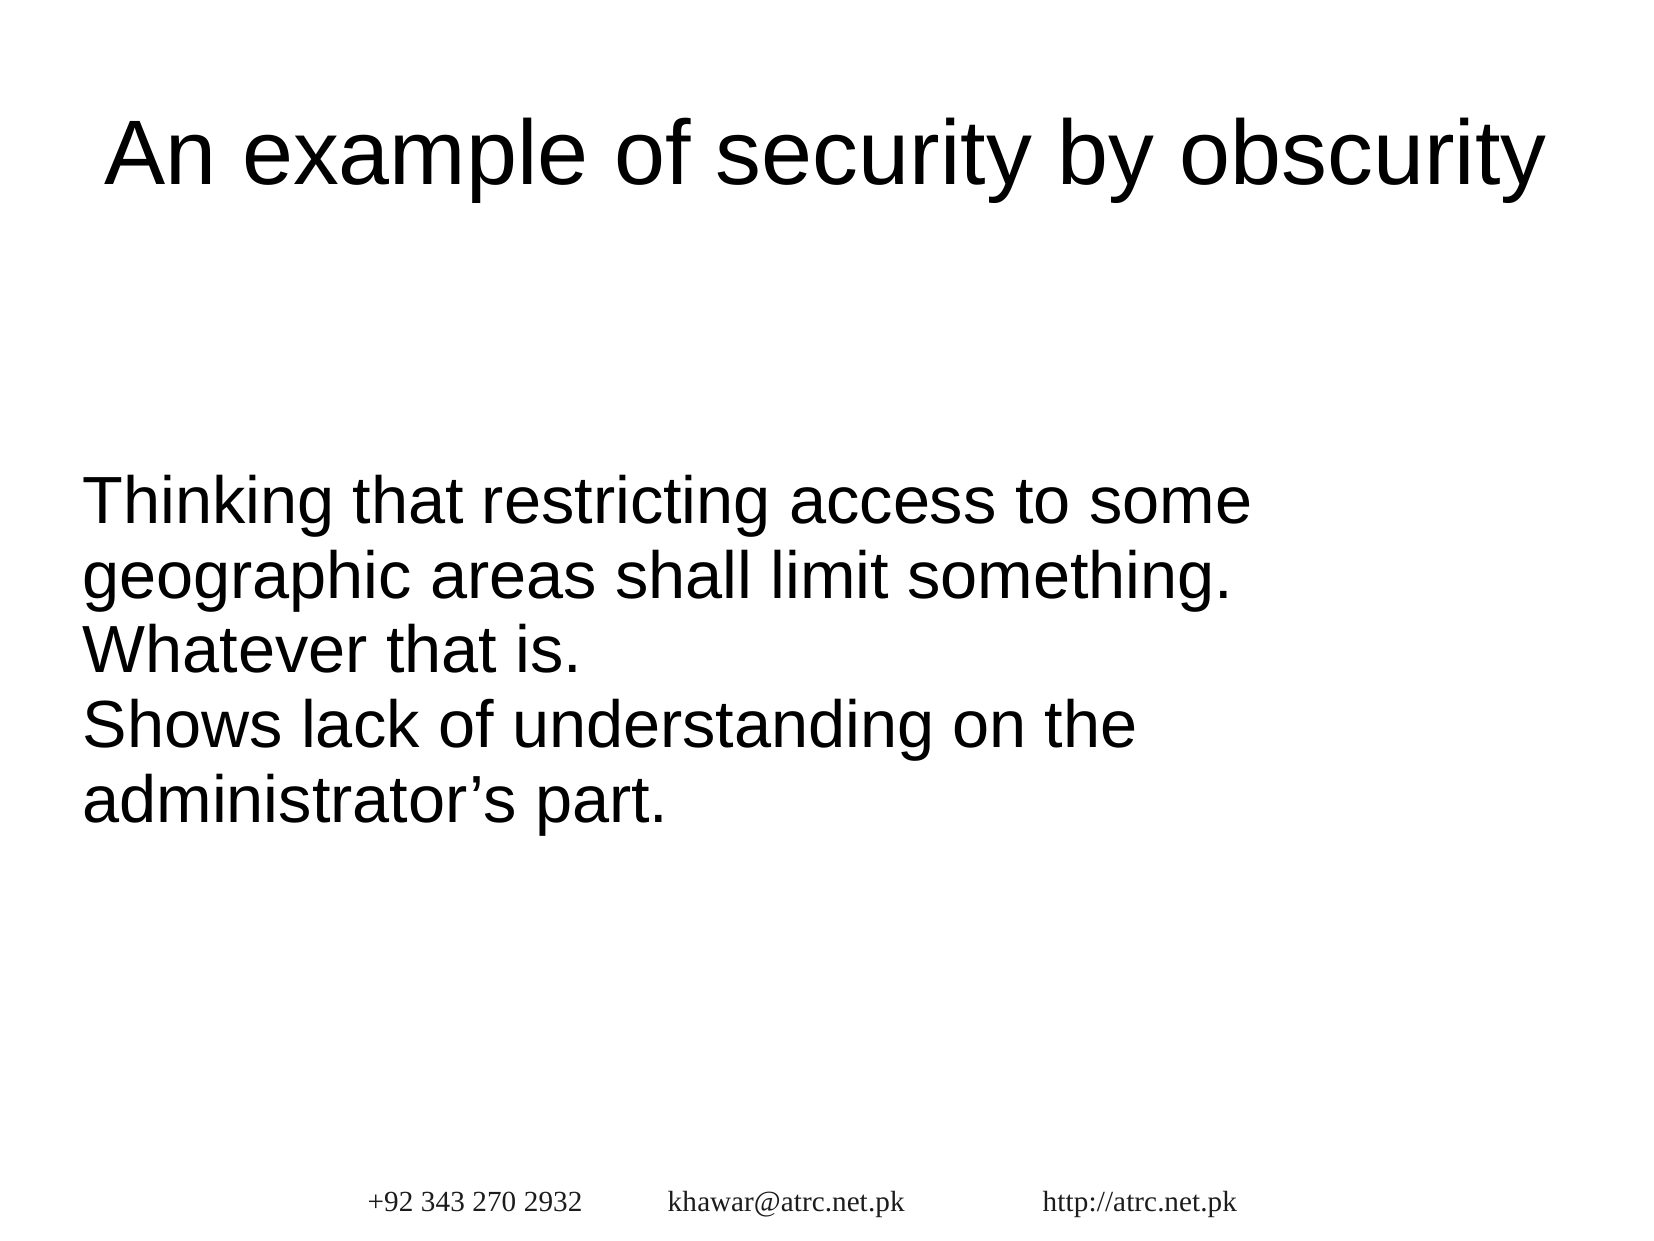

# An example of security by obscurity
Thinking that restricting access to some geographic areas shall limit something.
Whatever that is.
Shows lack of understanding on the administrator’s part.